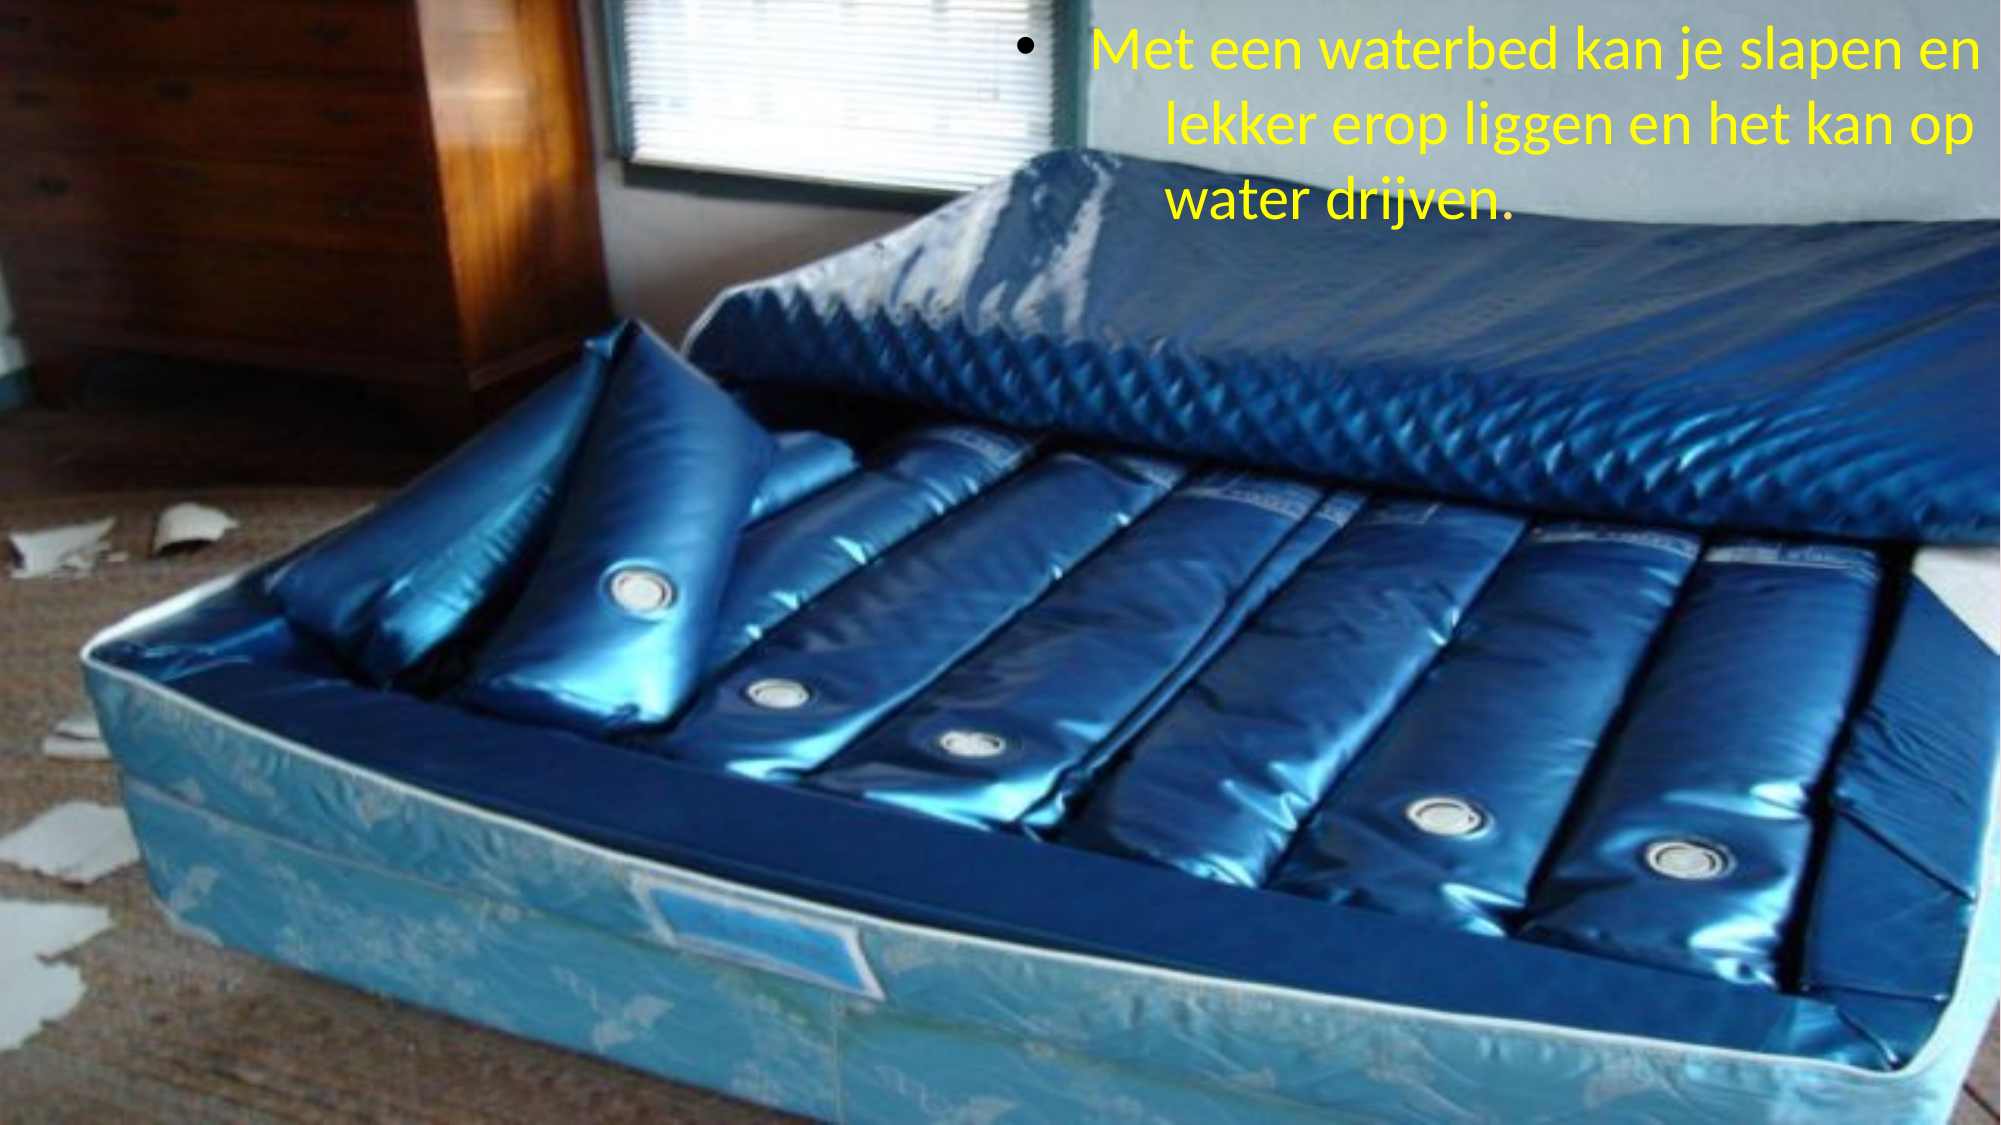

Met een waterbed kan je slapen en lekker erop liggen en het kan op water drijven.